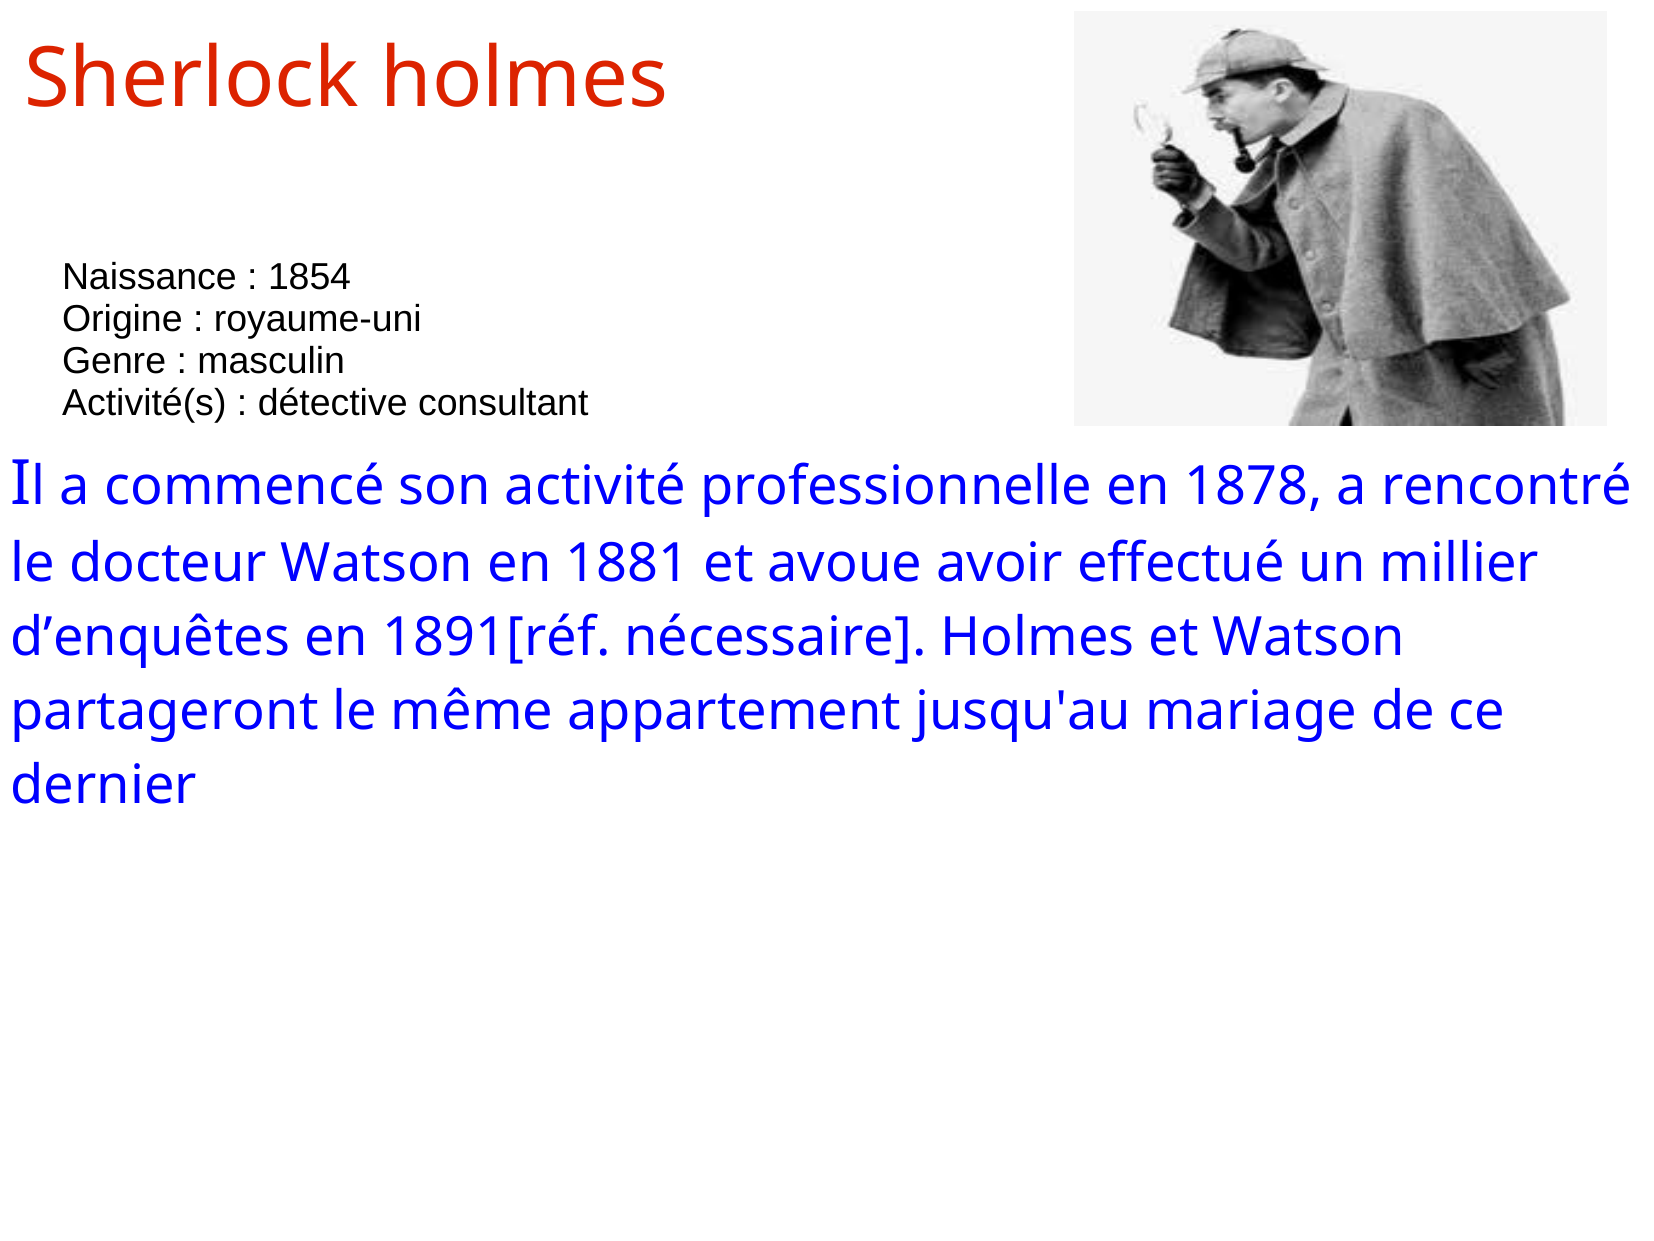

Sherlock holmes
Naissance : 1854
Origine : royaume-uni
Genre : masculin
Activité(s) : détective consultant
Il a commencé son activité professionnelle en 1878, a rencontré le docteur Watson en 1881 et avoue avoir effectué un millier d’enquêtes en 1891[réf. nécessaire]. Holmes et Watson partageront le même appartement jusqu'au mariage de ce dernier